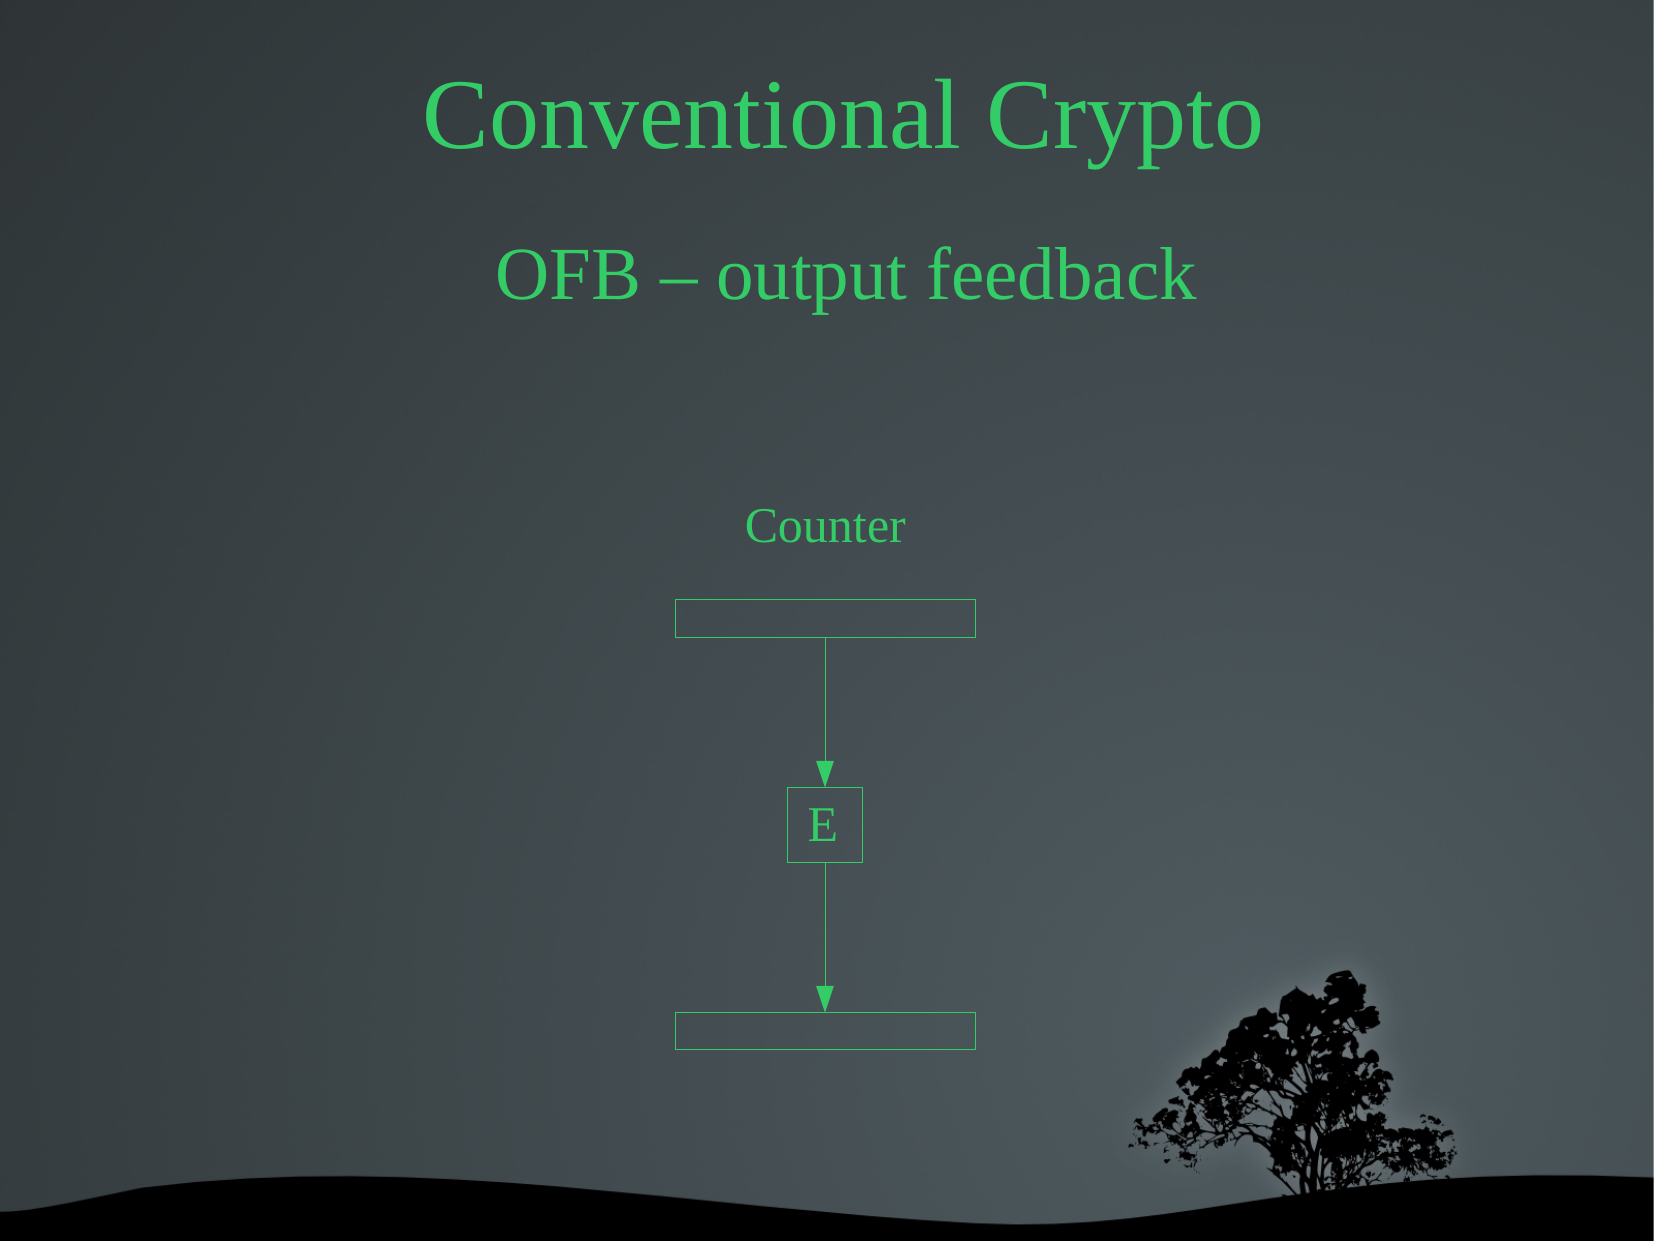

Conventional Crypto
OFB – output feedback
Counter
E